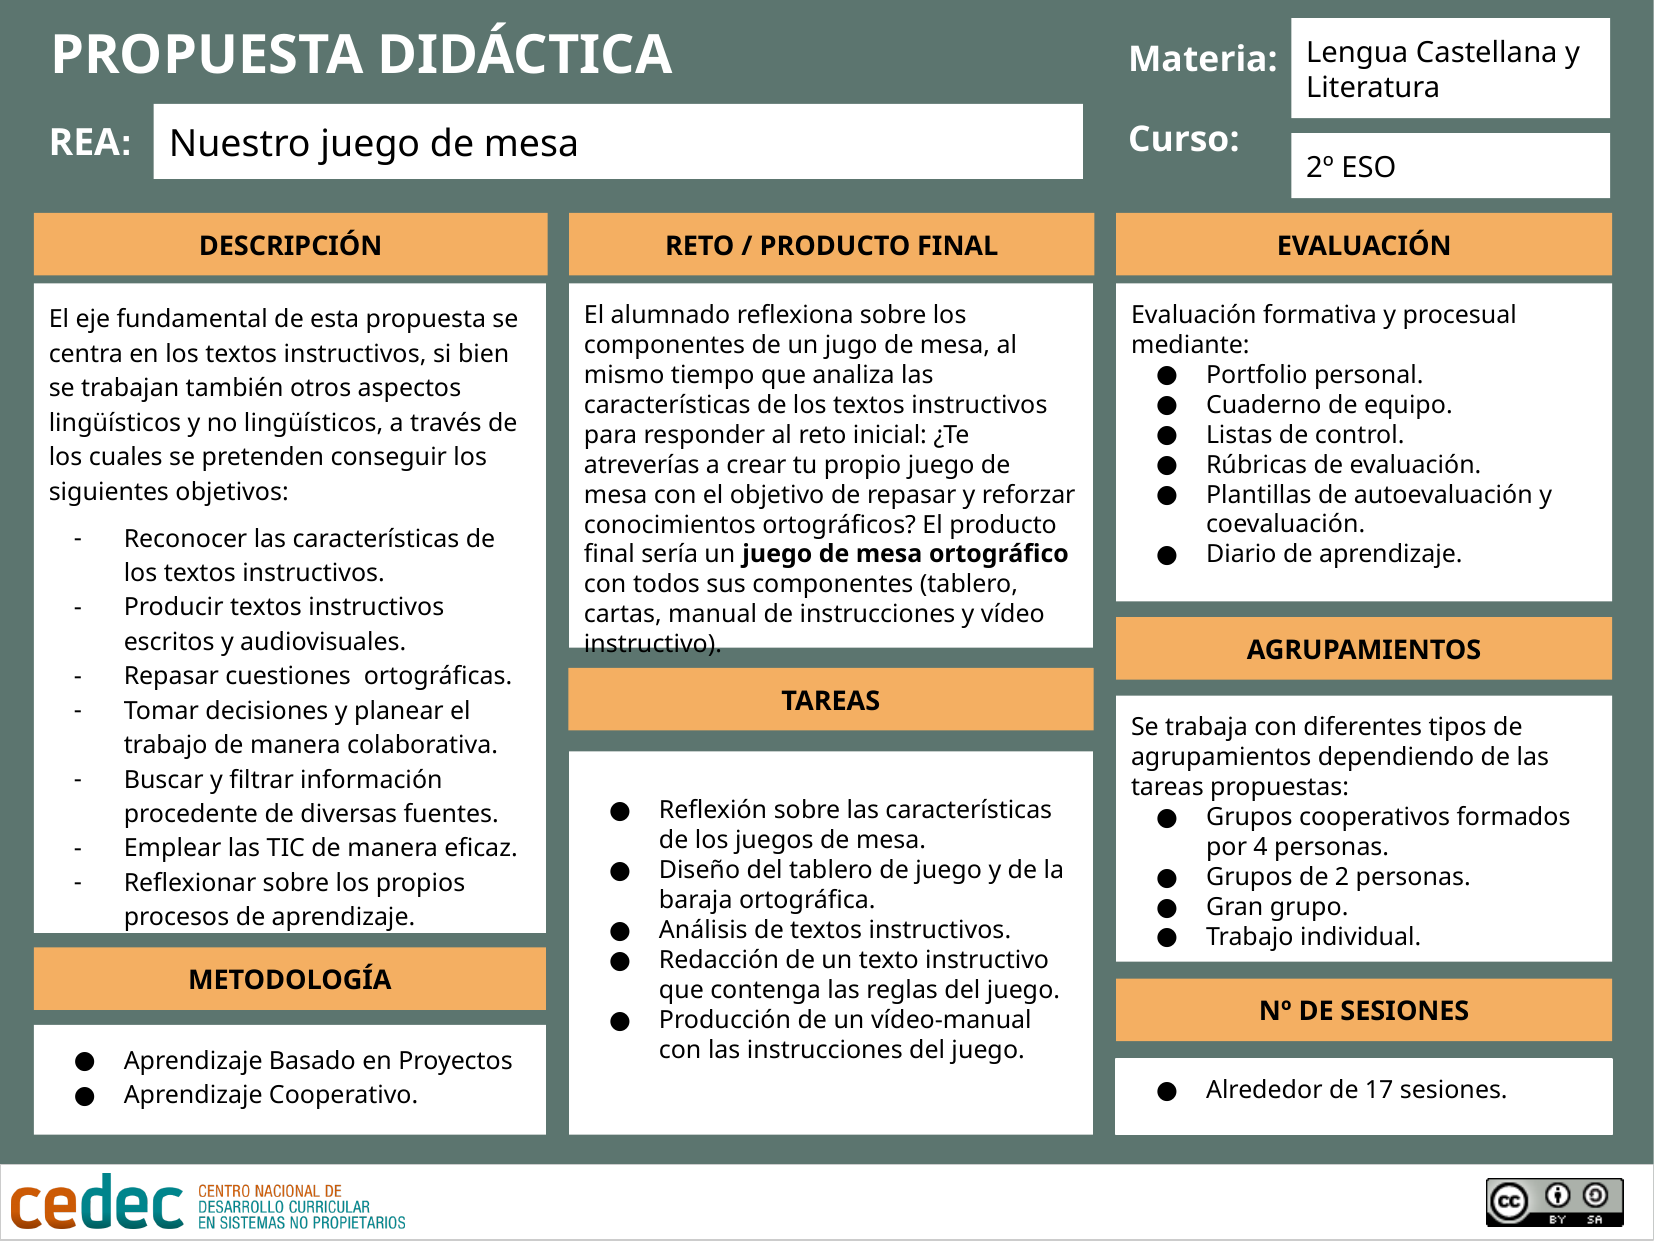

PROPUESTA DIDÁCTICA
Lengua Castellana y Literatura
Materia:
Nuestro juego de mesa
Curso:
REA:
2º ESO
DESCRIPCIÓN
RETO / PRODUCTO FINAL
EVALUACIÓN
El eje fundamental de esta propuesta se centra en los textos instructivos, si bien se trabajan también otros aspectos lingüísticos y no lingüísticos, a través de los cuales se pretenden conseguir los siguientes objetivos:
Reconocer las características de los textos instructivos.
Producir textos instructivos escritos y audiovisuales.
Repasar cuestiones ortográficas.
Tomar decisiones y planear el trabajo de manera colaborativa.
Buscar y filtrar información procedente de diversas fuentes.
Emplear las TIC de manera eficaz.
Reflexionar sobre los propios procesos de aprendizaje.
El alumnado reflexiona sobre los componentes de un jugo de mesa, al mismo tiempo que analiza las características de los textos instructivos para responder al reto inicial: ¿Te atreverías a crear tu propio juego de mesa con el objetivo de repasar y reforzar conocimientos ortográficos? El producto final sería un juego de mesa ortográfico con todos sus componentes (tablero, cartas, manual de instrucciones y vídeo instructivo).
Evaluación formativa y procesual mediante:
Portfolio personal.
Cuaderno de equipo.
Listas de control.
Rúbricas de evaluación.
Plantillas de autoevaluación y coevaluación.
Diario de aprendizaje.
AGRUPAMIENTOS
TAREAS
Se trabaja con diferentes tipos de agrupamientos dependiendo de las tareas propuestas:
Grupos cooperativos formados por 4 personas.
Grupos de 2 personas.
Gran grupo.
Trabajo individual.
Reflexión sobre las características de los juegos de mesa.
Diseño del tablero de juego y de la baraja ortográfica.
Análisis de textos instructivos.
Redacción de un texto instructivo que contenga las reglas del juego.
Producción de un vídeo-manual con las instrucciones del juego.
METODOLOGÍA
Nº DE SESIONES
Aprendizaje Basado en Proyectos
Aprendizaje Cooperativo.
Alrededor de 17 sesiones.